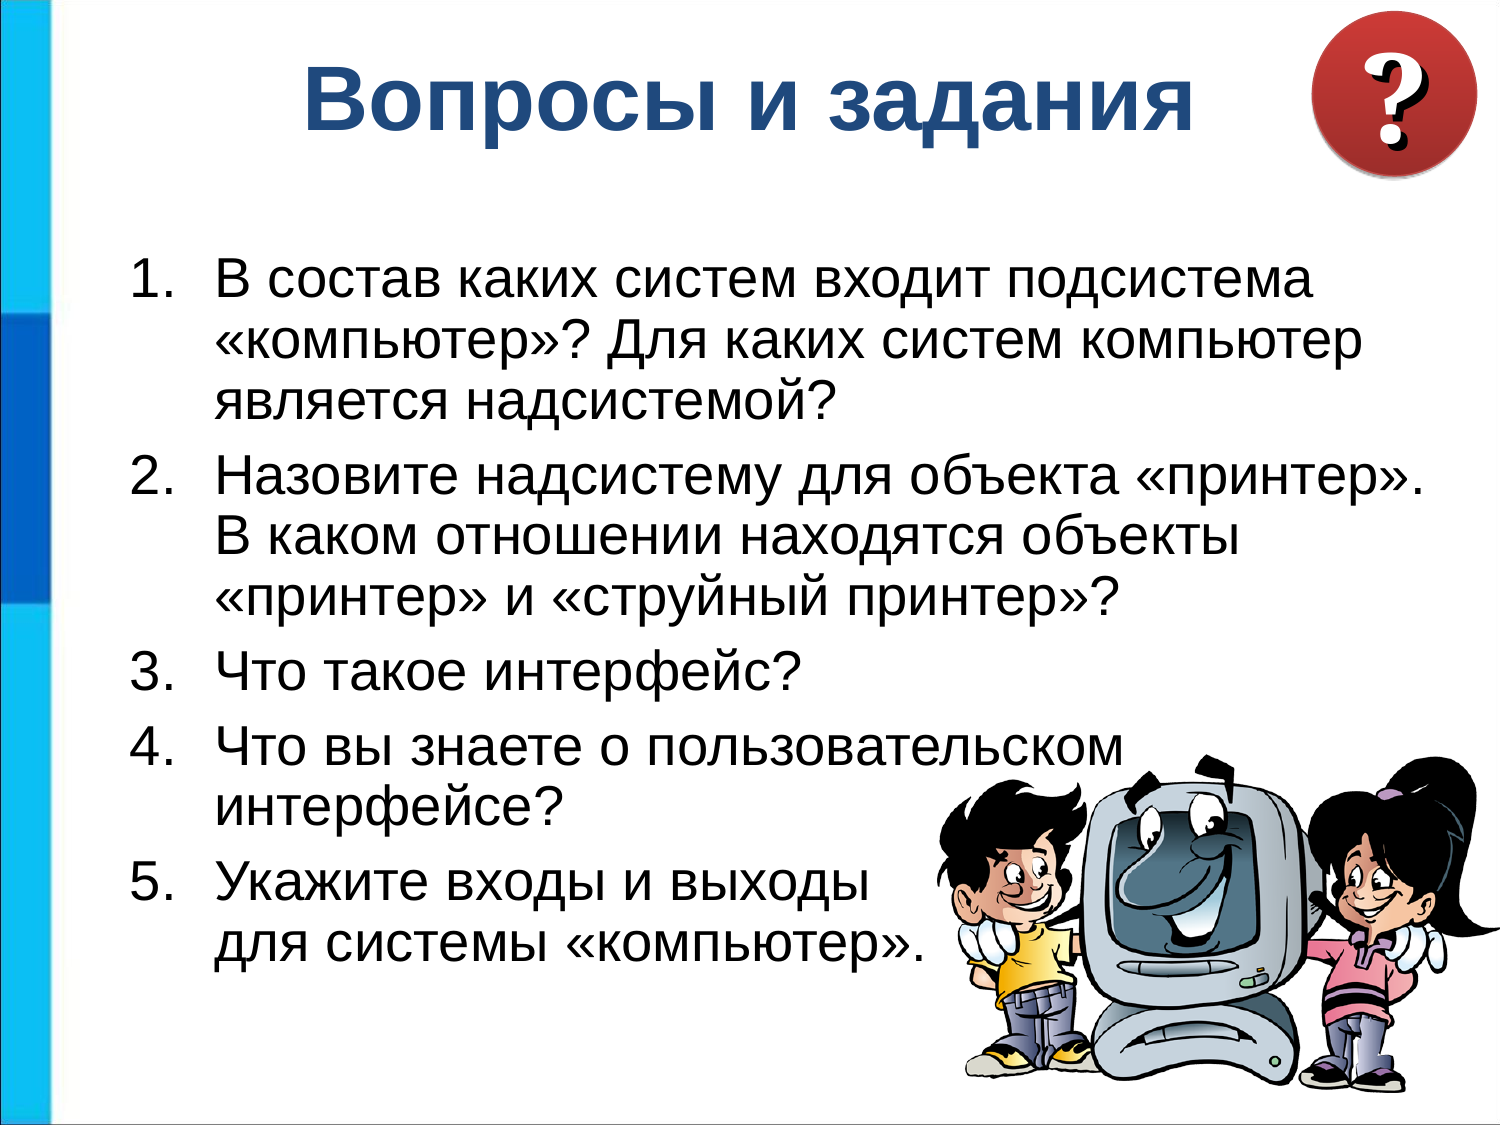

# Вопросы и задания
?
В состав каких систем входит подсистема «компьютер»? Для каких систем компьютер является надсистемой?
Назовите надсистему для объекта «принтер». В каком отношении находятся объекты «принтер» и «струйный принтер»?
Что такое интерфейс?
Что вы знаете о пользовательском интерфейсе?
Укажите входы и выходы
для системы «компьютер».